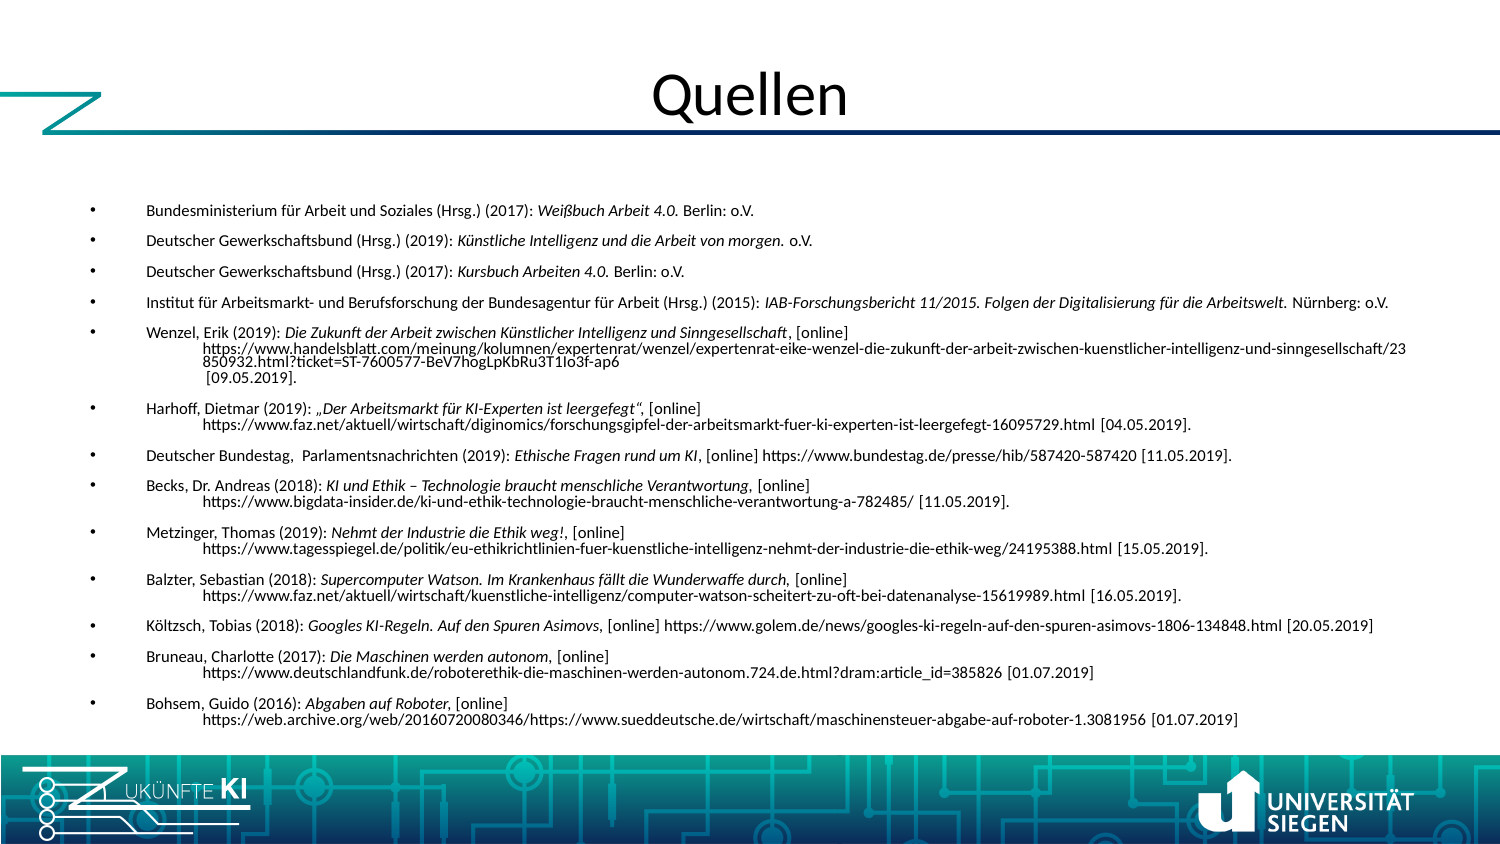

# Quellen
Bundesministerium für Arbeit und Soziales (Hrsg.) (2017): Weißbuch Arbeit 4.0. Berlin: o.V.
Deutscher Gewerkschaftsbund (Hrsg.) (2019): Künstliche Intelligenz und die Arbeit von morgen. o.V.
Deutscher Gewerkschaftsbund (Hrsg.) (2017): Kursbuch Arbeiten 4.0. Berlin: o.V.
Institut für Arbeitsmarkt- und Berufsforschung der Bundesagentur für Arbeit (Hrsg.) (2015): IAB-Forschungsbericht 11/2015. Folgen der Digitalisierung für die Arbeitswelt. Nürnberg: o.V.
Wenzel, Erik (2019): Die Zukunft der Arbeit zwischen Künstlicher Intelligenz und Sinngesellschaft, [online] https://www.handelsblatt.com/meinung/kolumnen/expertenrat/wenzel/expertenrat-eike-wenzel-die-zukunft-der-arbeit-zwischen-kuenstlicher-intelligenz-und-sinngesellschaft/23850932.html?ticket=ST-7600577-BeV7hogLpKbRu3T1Io3f-ap6 [09.05.2019].
Harhoff, Dietmar (2019): „Der Arbeitsmarkt für KI-Experten ist leergefegt“, [online] https://www.faz.net/aktuell/wirtschaft/diginomics/forschungsgipfel-der-arbeitsmarkt-fuer-ki-experten-ist-leergefegt-16095729.html [04.05.2019].
Deutscher Bundestag, Parlamentsnachrichten (2019): Ethische Fragen rund um KI, [online] https://www.bundestag.de/presse/hib/587420-587420 [11.05.2019].
Becks, Dr. Andreas (2018): KI und Ethik – Technologie braucht menschliche Verantwortung, [online] https://www.bigdata-insider.de/ki-und-ethik-technologie-braucht-menschliche-verantwortung-a-782485/ [11.05.2019].
Metzinger, Thomas (2019): Nehmt der Industrie die Ethik weg!, [online] https://www.tagesspiegel.de/politik/eu-ethikrichtlinien-fuer-kuenstliche-intelligenz-nehmt-der-industrie-die-ethik-weg/24195388.html [15.05.2019].
Balzter, Sebastian (2018): Supercomputer Watson. Im Krankenhaus fällt die Wunderwaffe durch, [online] https://www.faz.net/aktuell/wirtschaft/kuenstliche-intelligenz/computer-watson-scheitert-zu-oft-bei-datenanalyse-15619989.html [16.05.2019].
Költzsch, Tobias (2018): Googles KI-Regeln. Auf den Spuren Asimovs, [online] https://www.golem.de/news/googles-ki-regeln-auf-den-spuren-asimovs-1806-134848.html [20.05.2019]
Bruneau, Charlotte (2017): Die Maschinen werden autonom, [online] https://www.deutschlandfunk.de/roboterethik-die-maschinen-werden-autonom.724.de.html?dram:article_id=385826 [01.07.2019]
Bohsem, Guido (2016): Abgaben auf Roboter, [online] https://web.archive.org/web/20160720080346/https://www.sueddeutsche.de/wirtschaft/maschinensteuer-abgabe-auf-roboter-1.3081956 [01.07.2019]